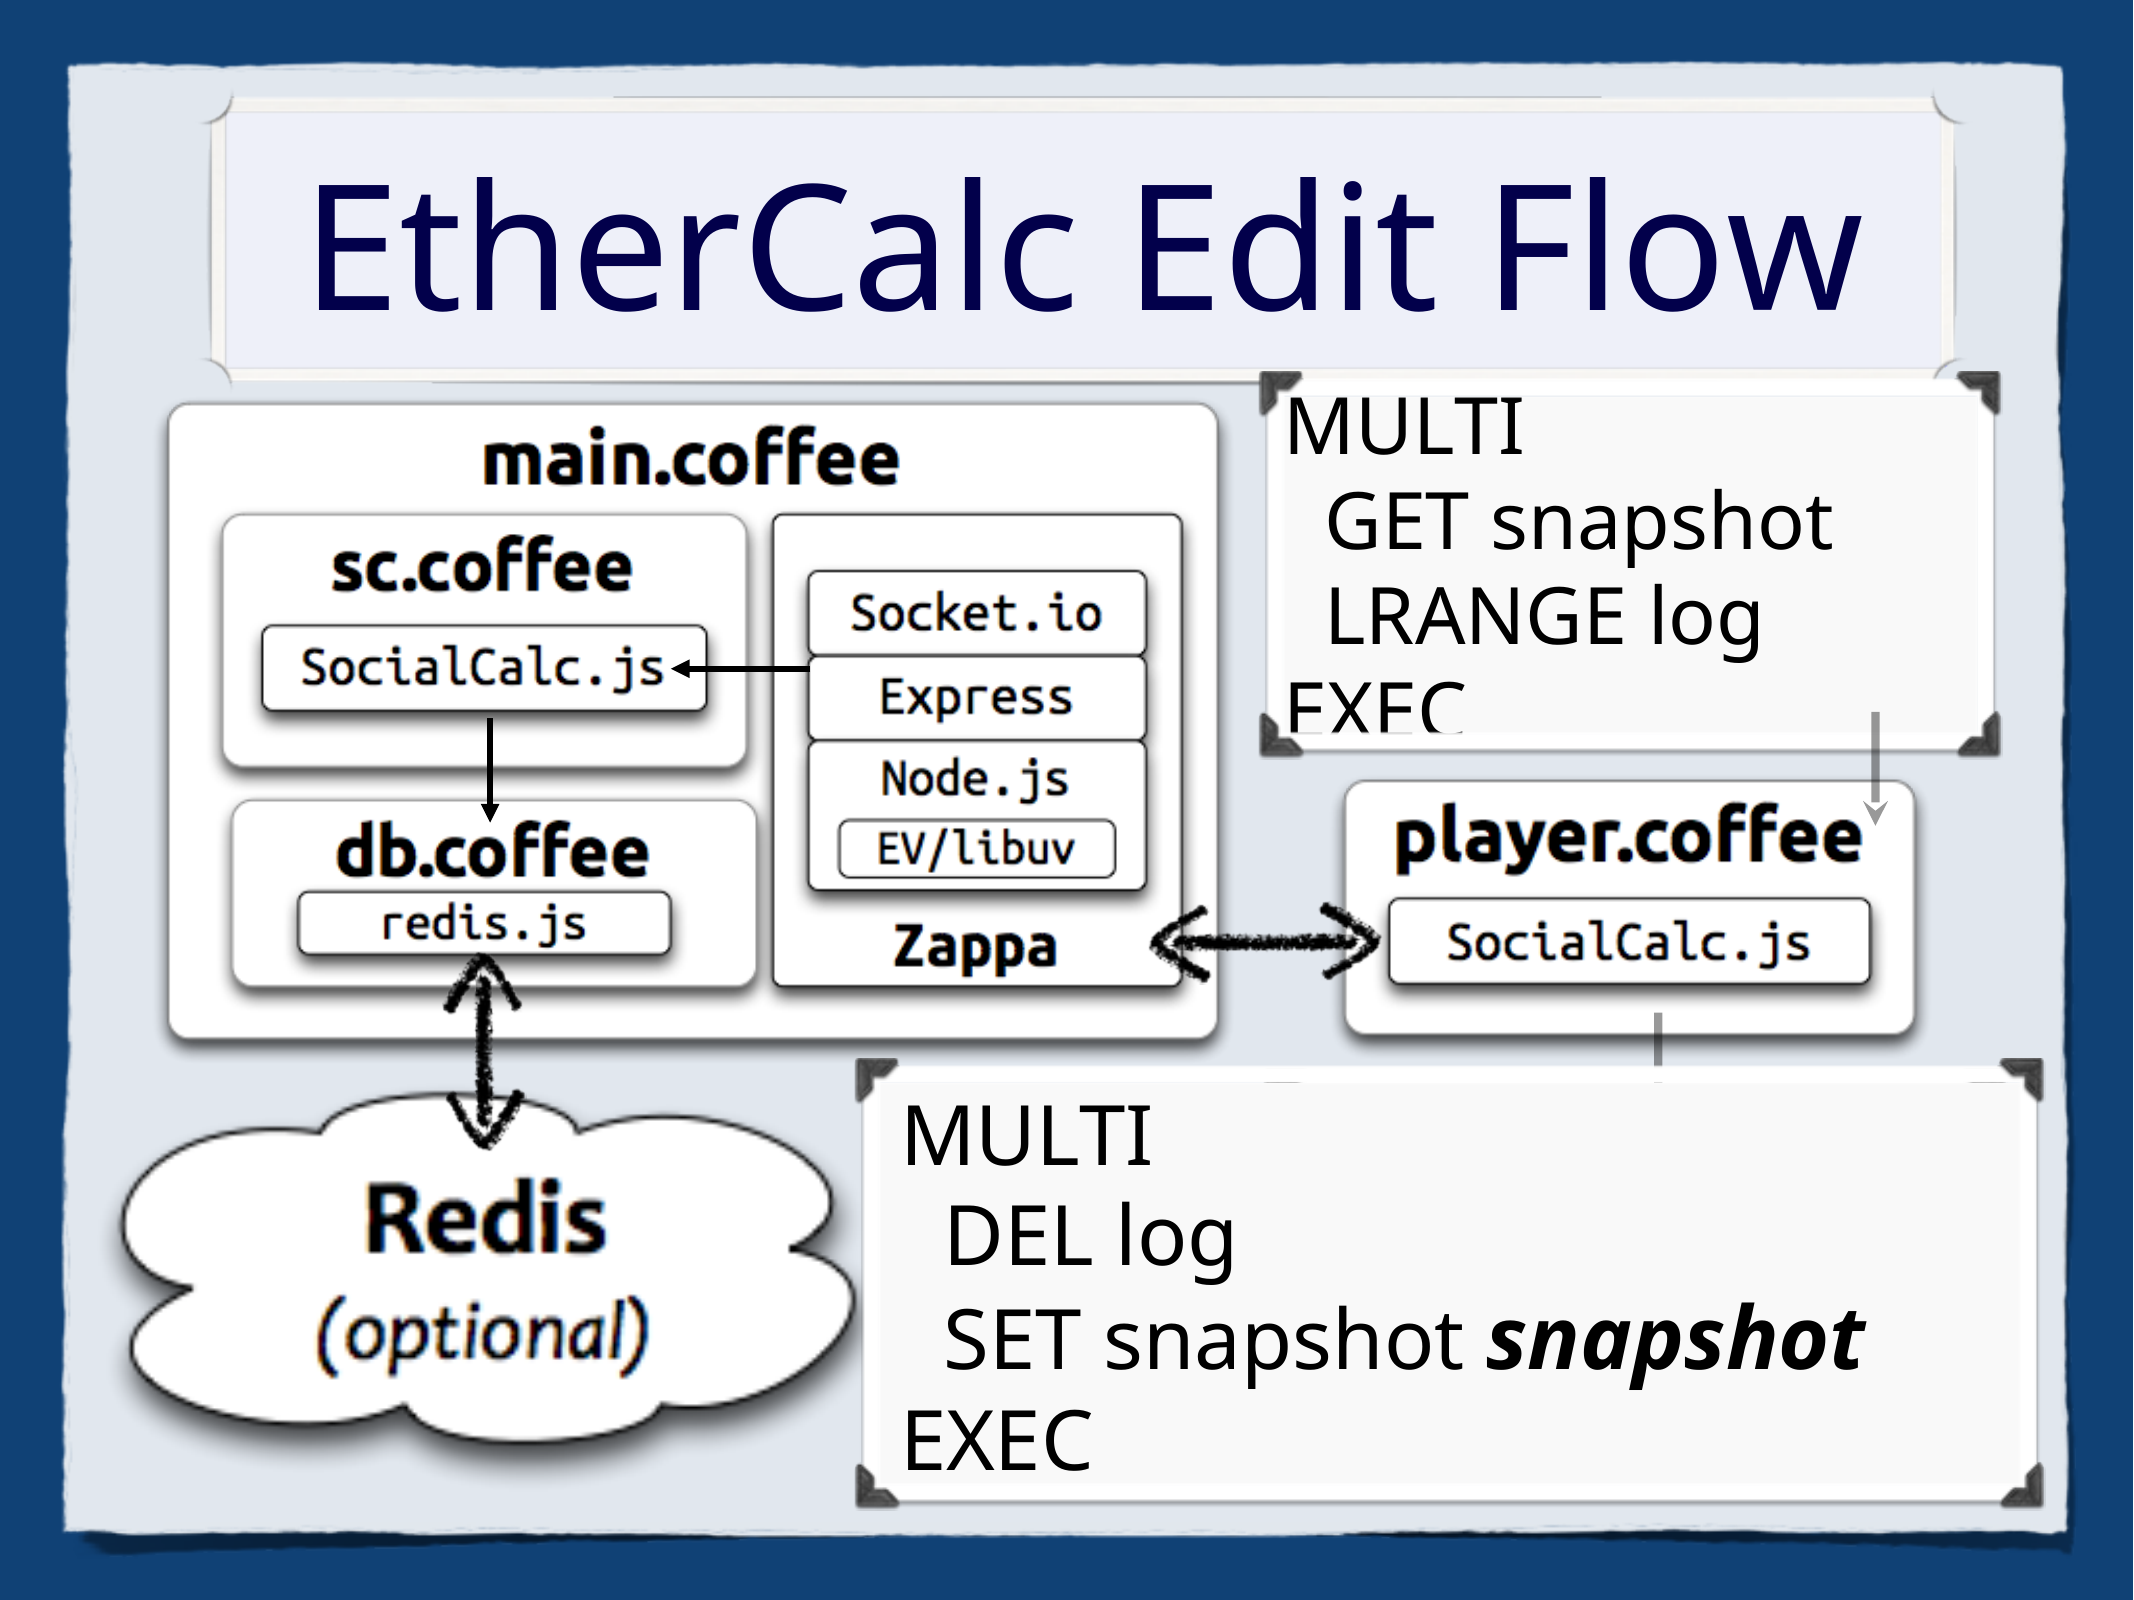

EtherCalc Edit Flow
MULTI
 GET snapshot
 LRANGE log
EXEC
MULTI
 DEL log
 SET snapshot snapshot
EXEC
RPUSH log cmd